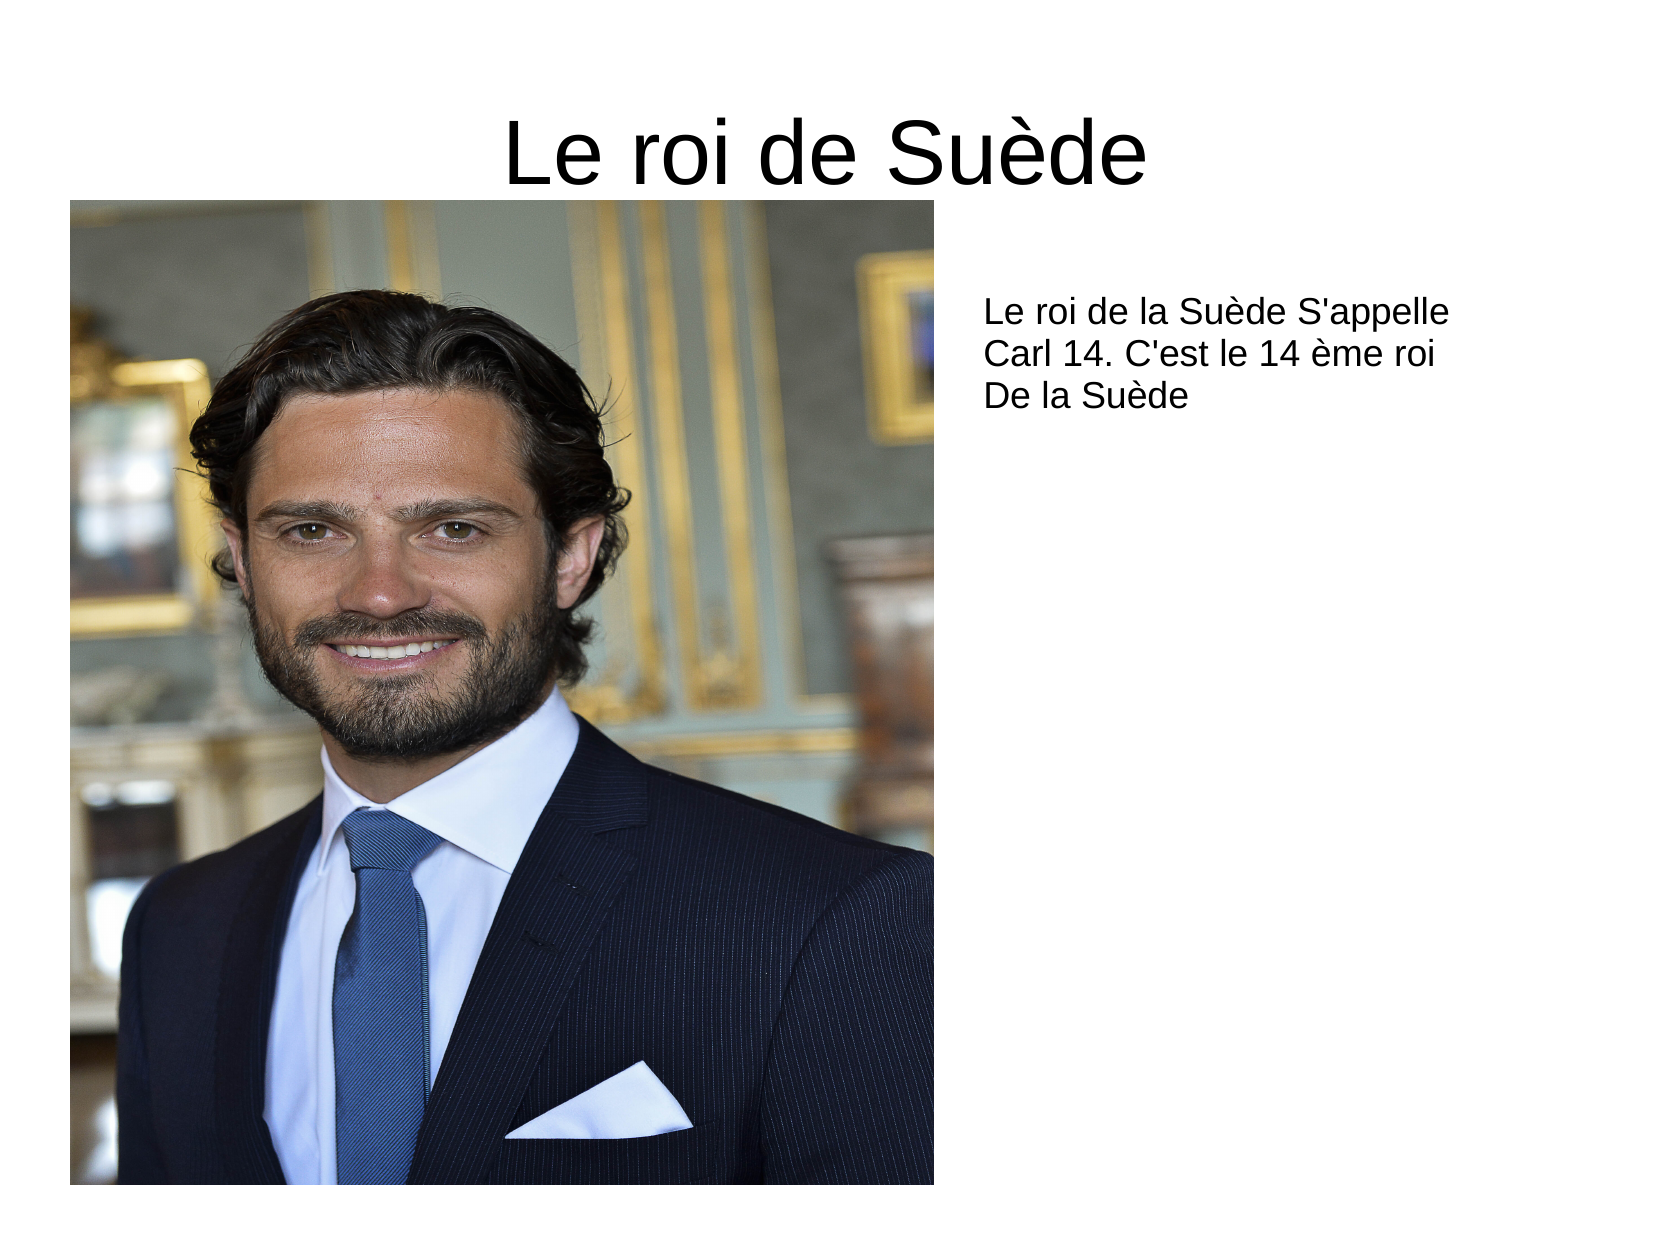

# Le roi de Suède
Le roi de la Suède S'appelle
Carl 14. C'est le 14 ème roi
De la Suède